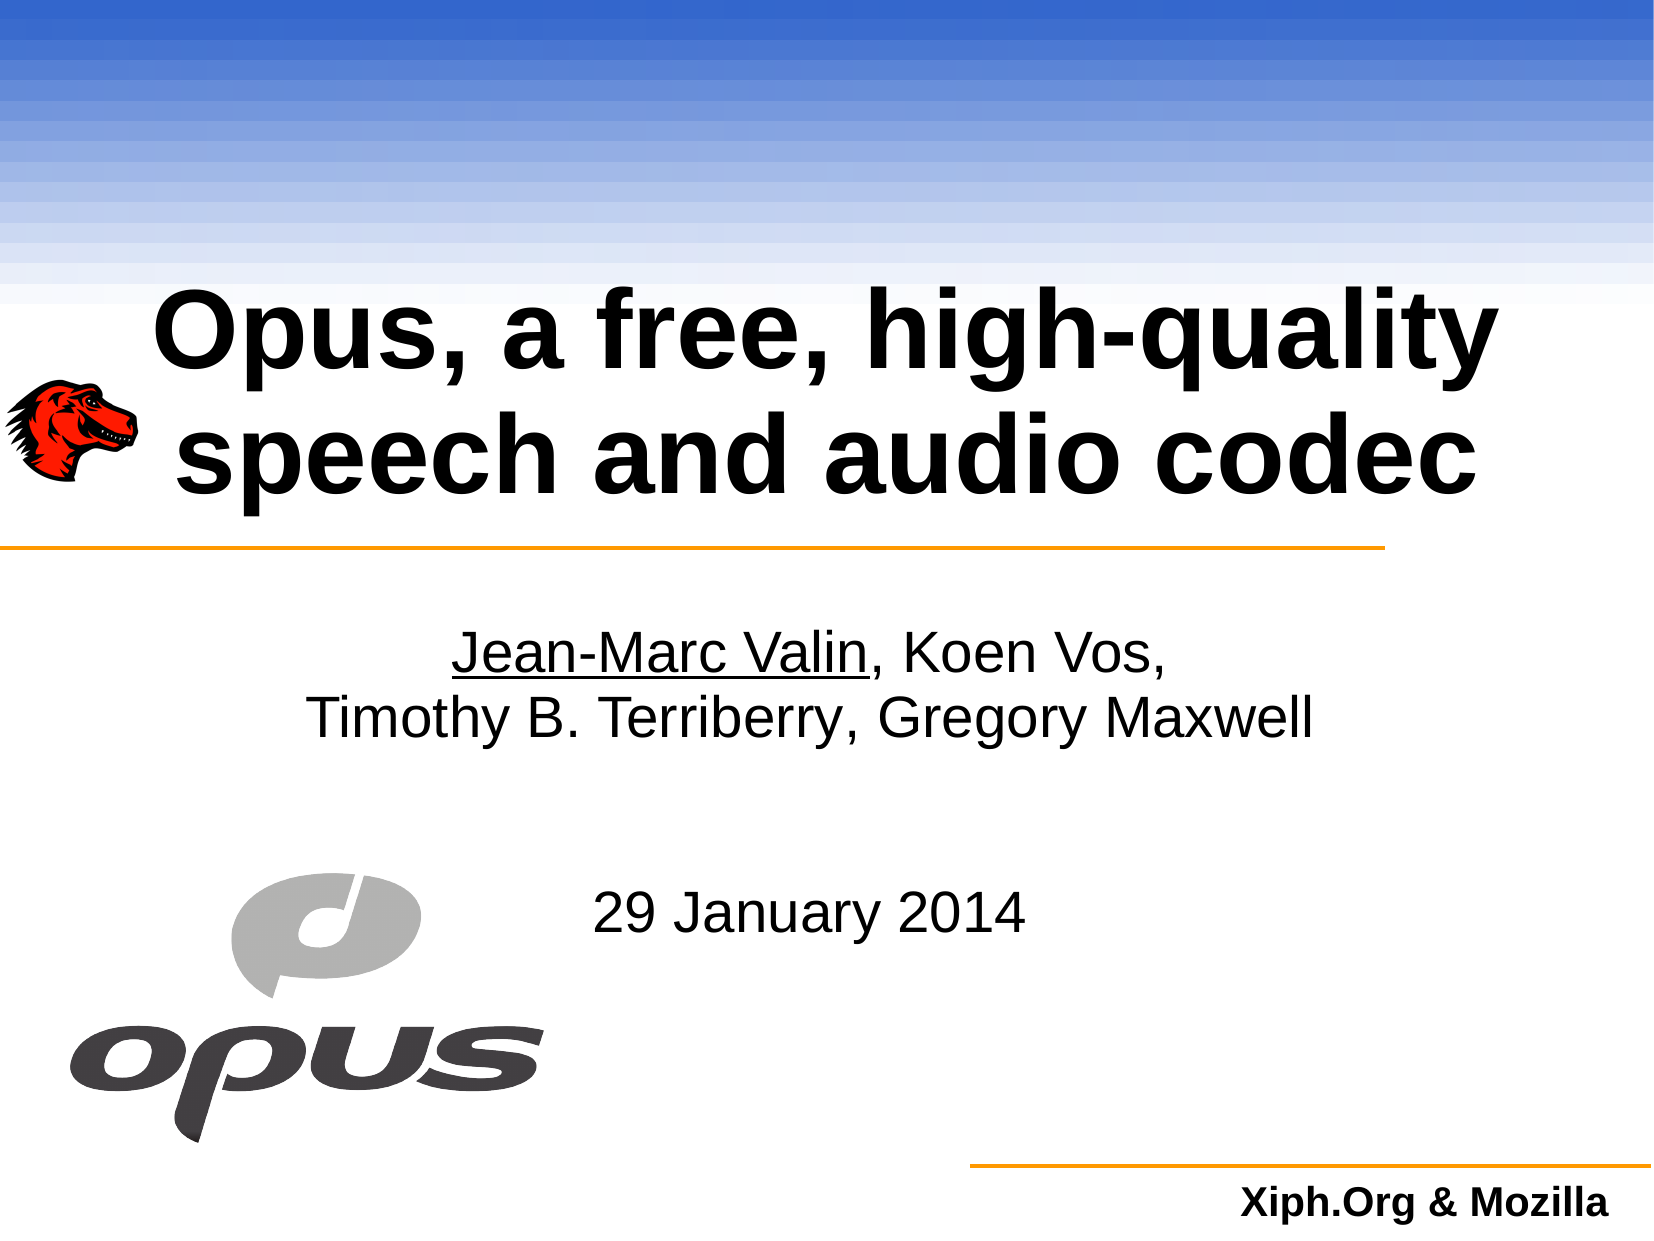

# Opus, a free, high-quality speech and audio codec
Jean-Marc Valin, Koen Vos,
Timothy B. Terriberry, Gregory Maxwell
29 January 2014